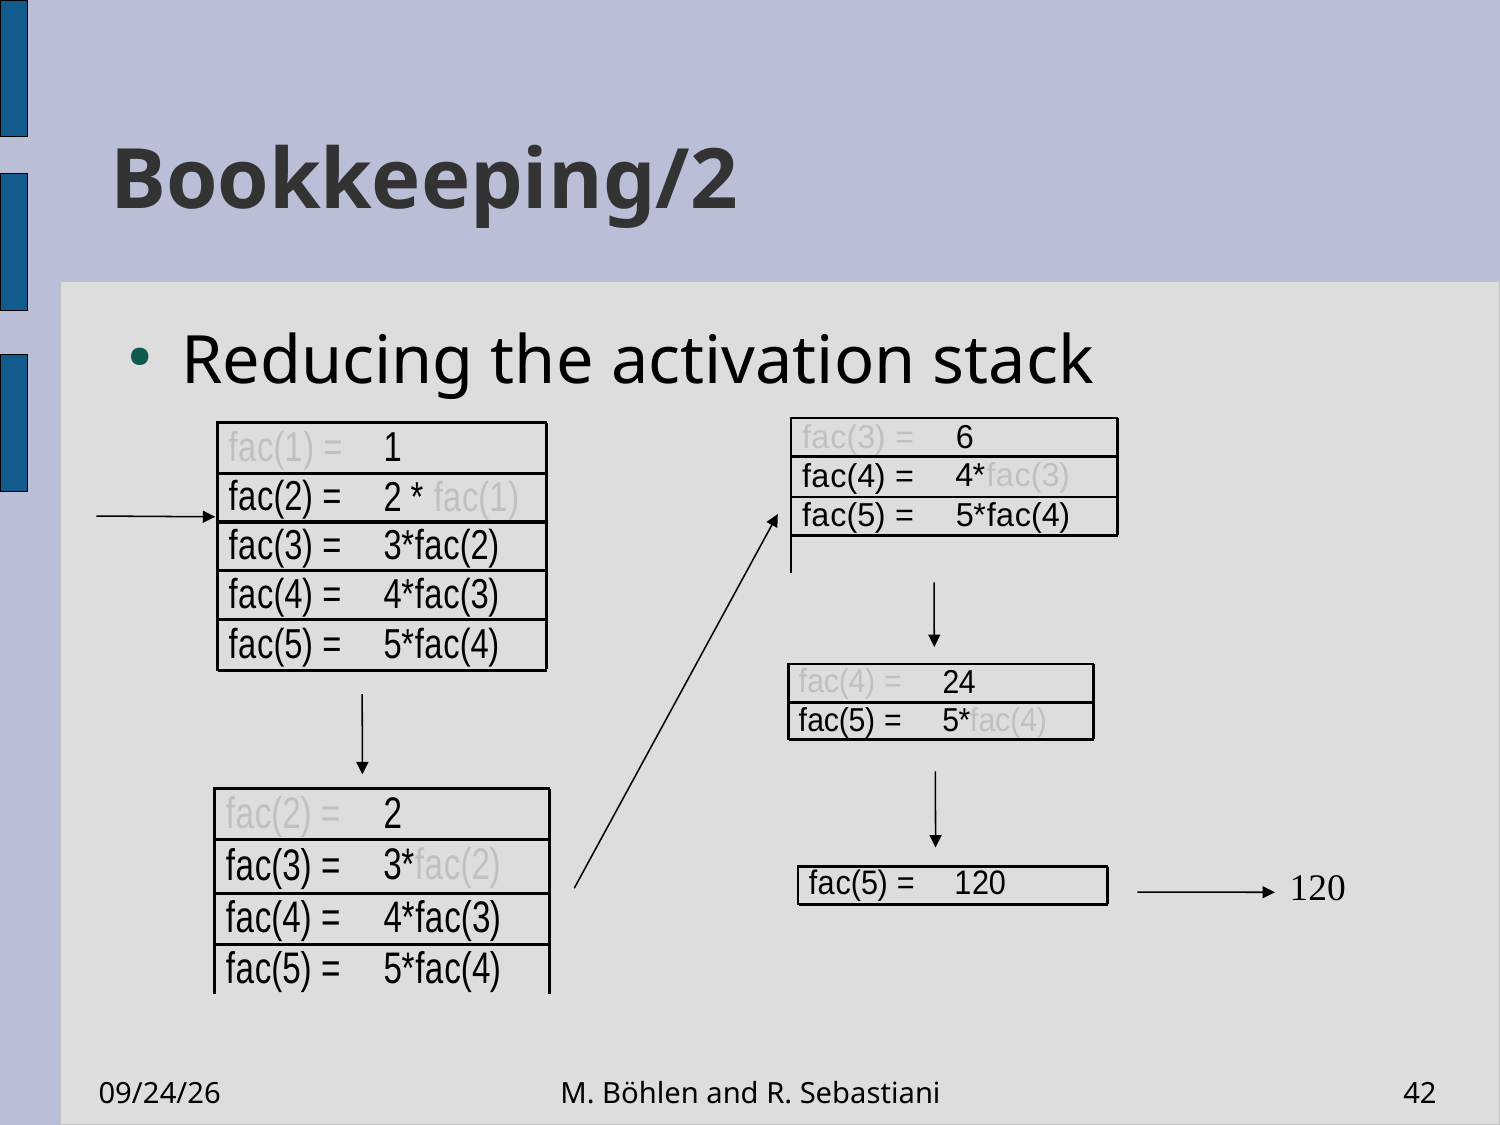

# Bookkeeping/2
Reducing the activation stack
120
M. Böhlen and R. Sebastiani
42